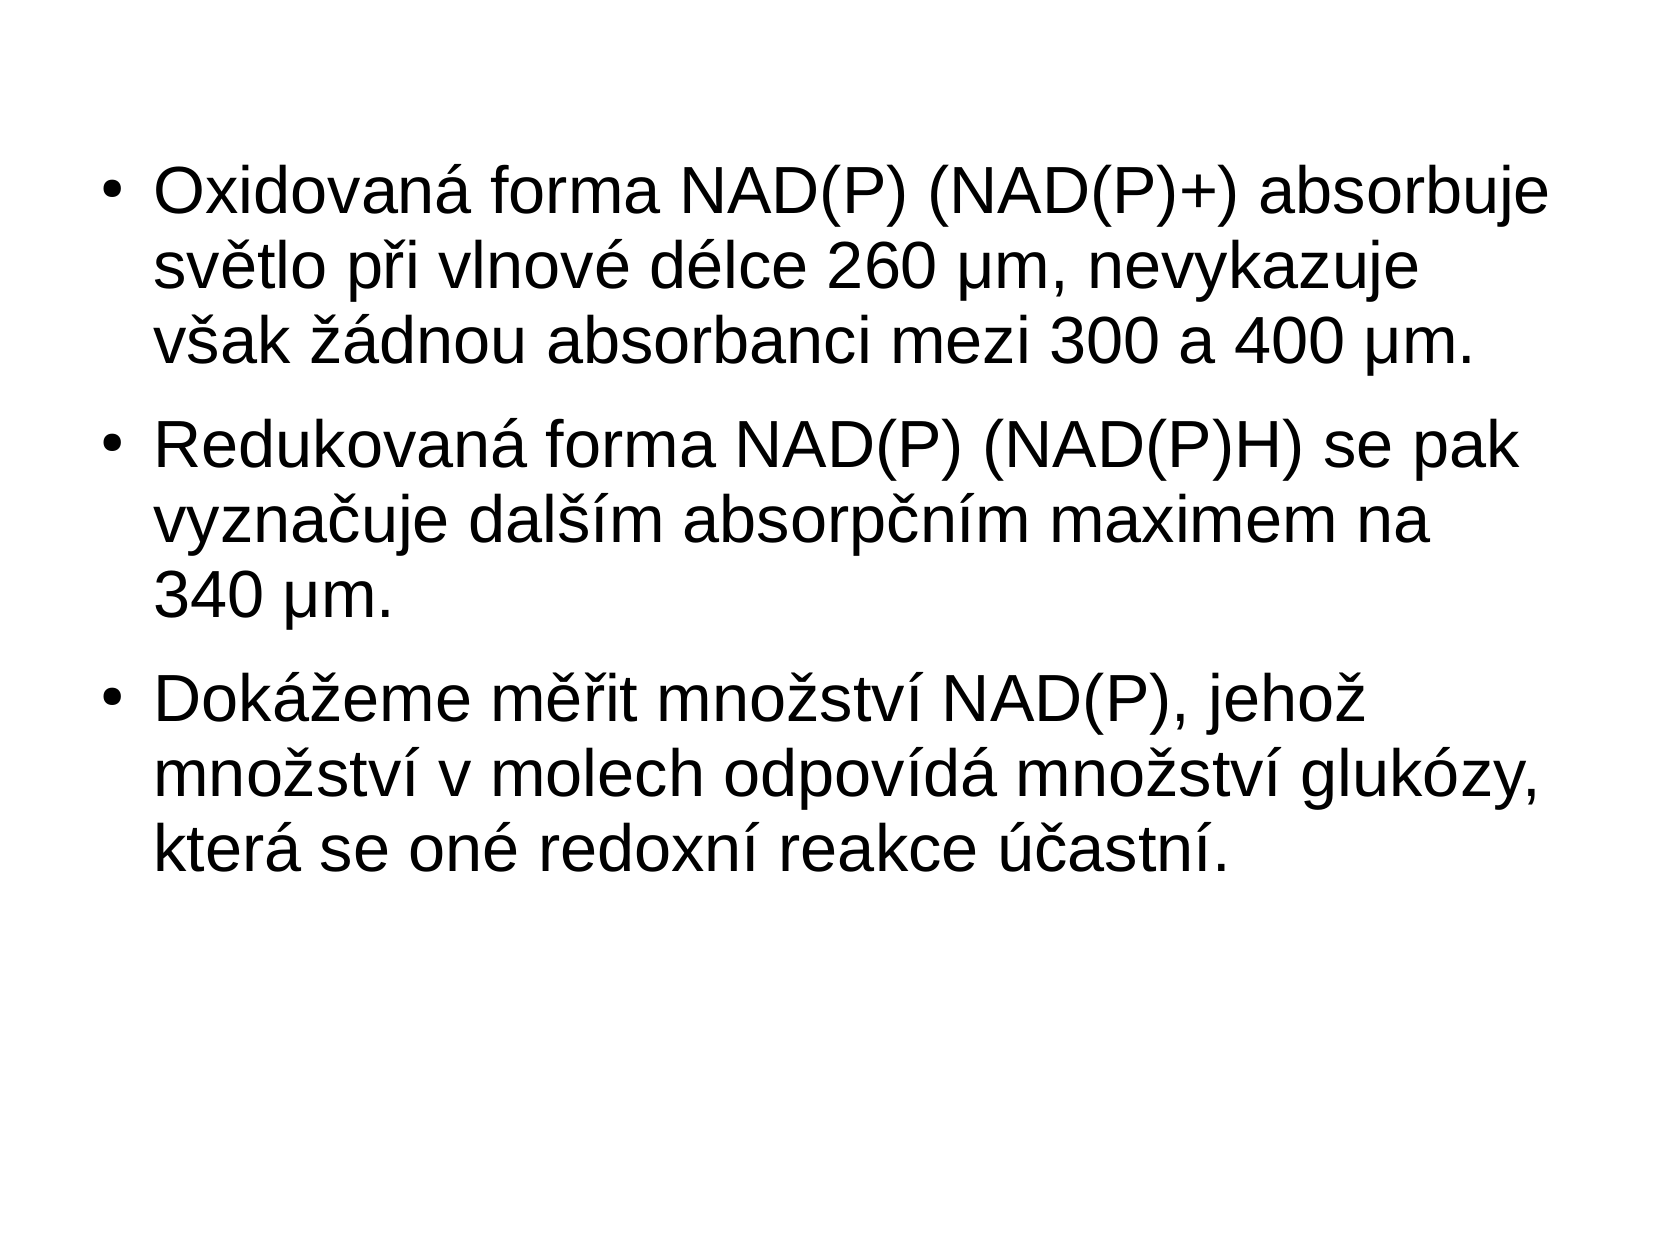

# Oxidovaná forma NAD(P) (NAD(P)+) absorbuje světlo při vlnové délce 260 μm, nevykazuje však žádnou absorbanci mezi 300 a 400 μm.
Redukovaná forma NAD(P) (NAD(P)H) se pak vyznačuje dalším absorpčním maximem na 340 μm.
Dokážeme měřit množství NAD(P), jehož množství v molech odpovídá množství glukózy, která se oné redoxní reakce účastní.